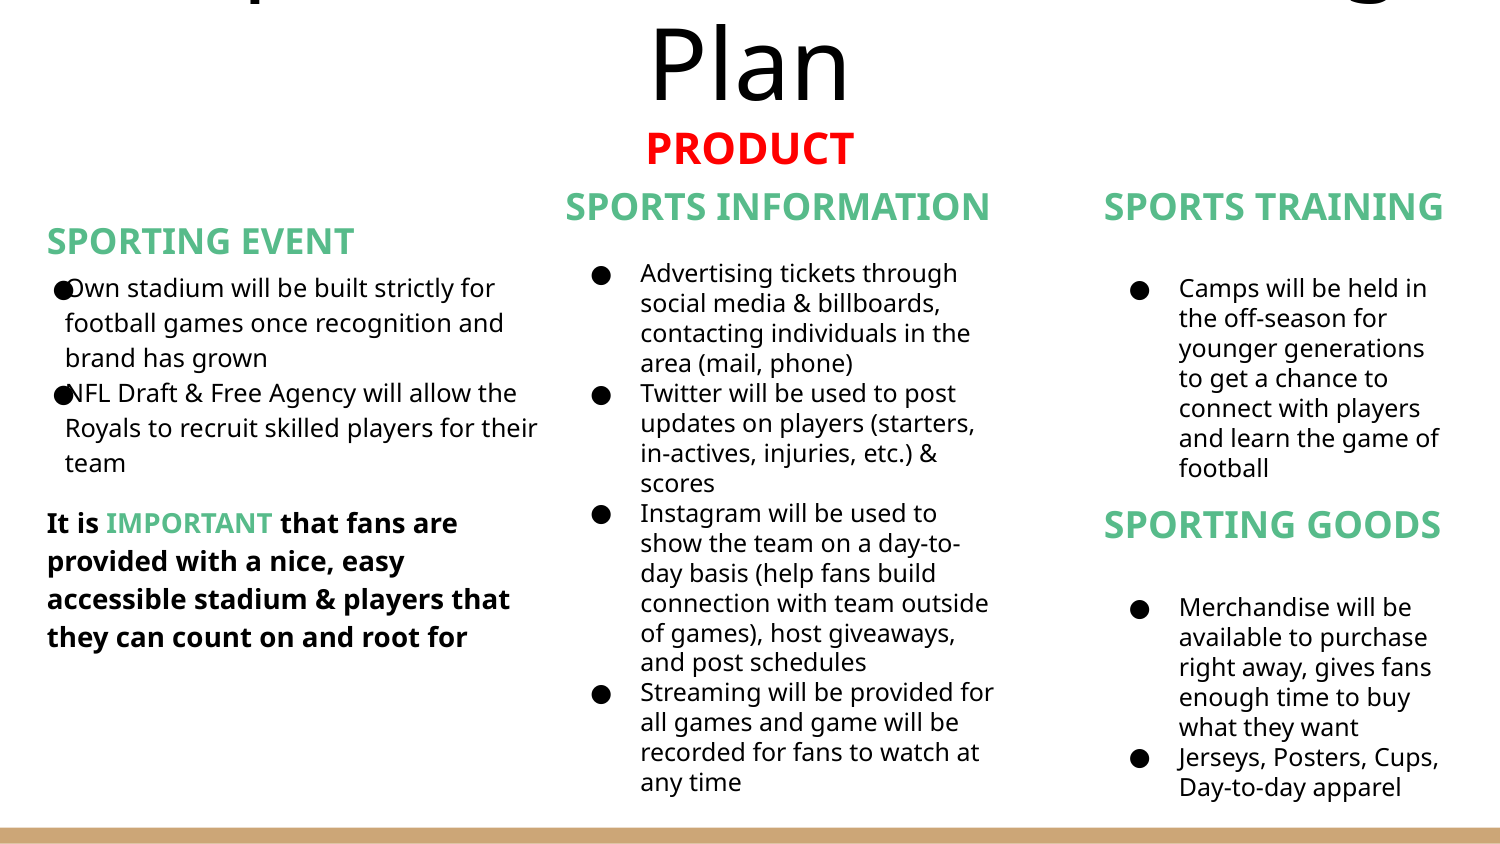

# Step 3: Five P’s of Marketing Plan PRODUCT
SPORTS INFORMATION
Advertising tickets through social media & billboards, contacting individuals in the area (mail, phone)
Twitter will be used to post updates on players (starters, in-actives, injuries, etc.) & scores
Instagram will be used to show the team on a day-to-day basis (help fans build connection with team outside of games), host giveaways, and post schedules
Streaming will be provided for all games and game will be recorded for fans to watch at any time
SPORTS TRAINING
Camps will be held in the off-season for younger generations to get a chance to connect with players and learn the game of football
SPORTING EVENT
Own stadium will be built strictly for football games once recognition and brand has grown
NFL Draft & Free Agency will allow the Royals to recruit skilled players for their team
It is IMPORTANT that fans are provided with a nice, easy accessible stadium & players that they can count on and root for
SPORTING GOODS
Merchandise will be available to purchase right away, gives fans enough time to buy what they want
Jerseys, Posters, Cups, Day-to-day apparel